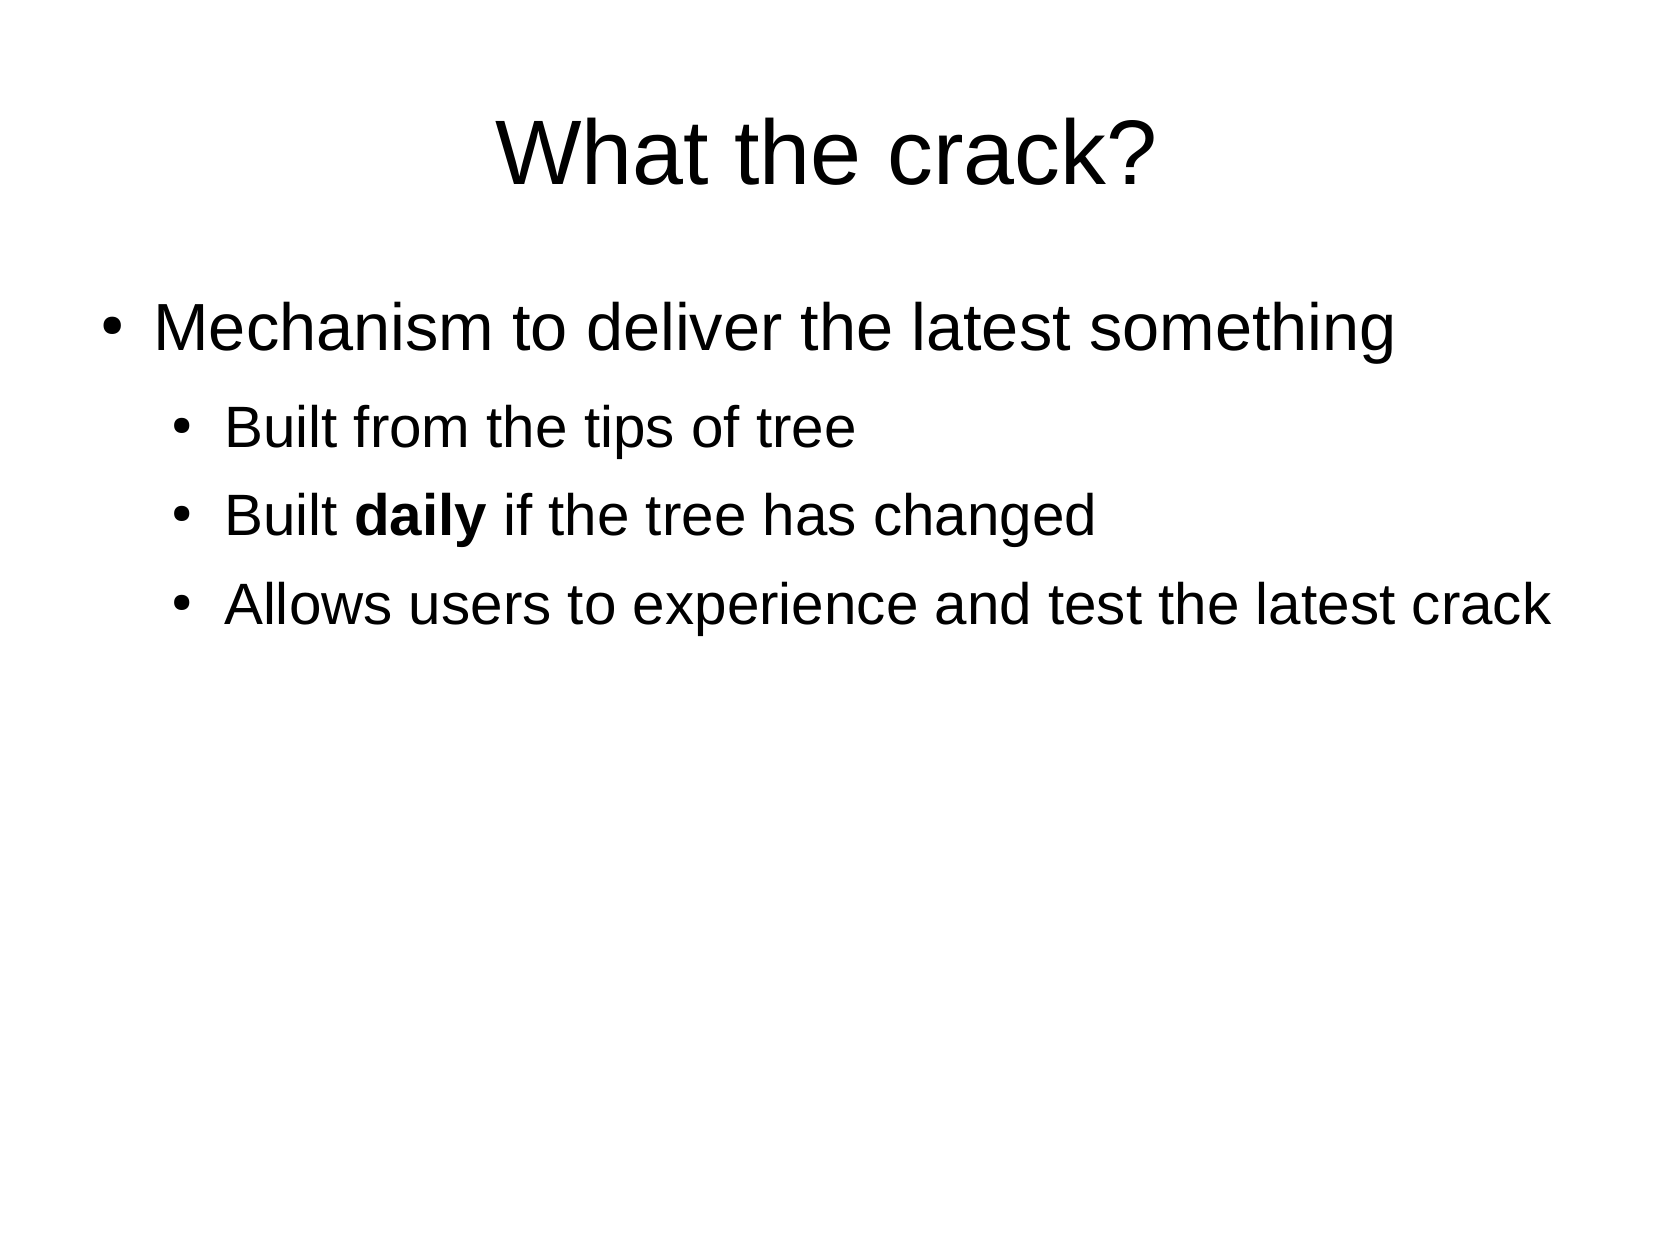

# What the crack?
Mechanism to deliver the latest something
Built from the tips of tree
Built daily if the tree has changed
Allows users to experience and test the latest crack